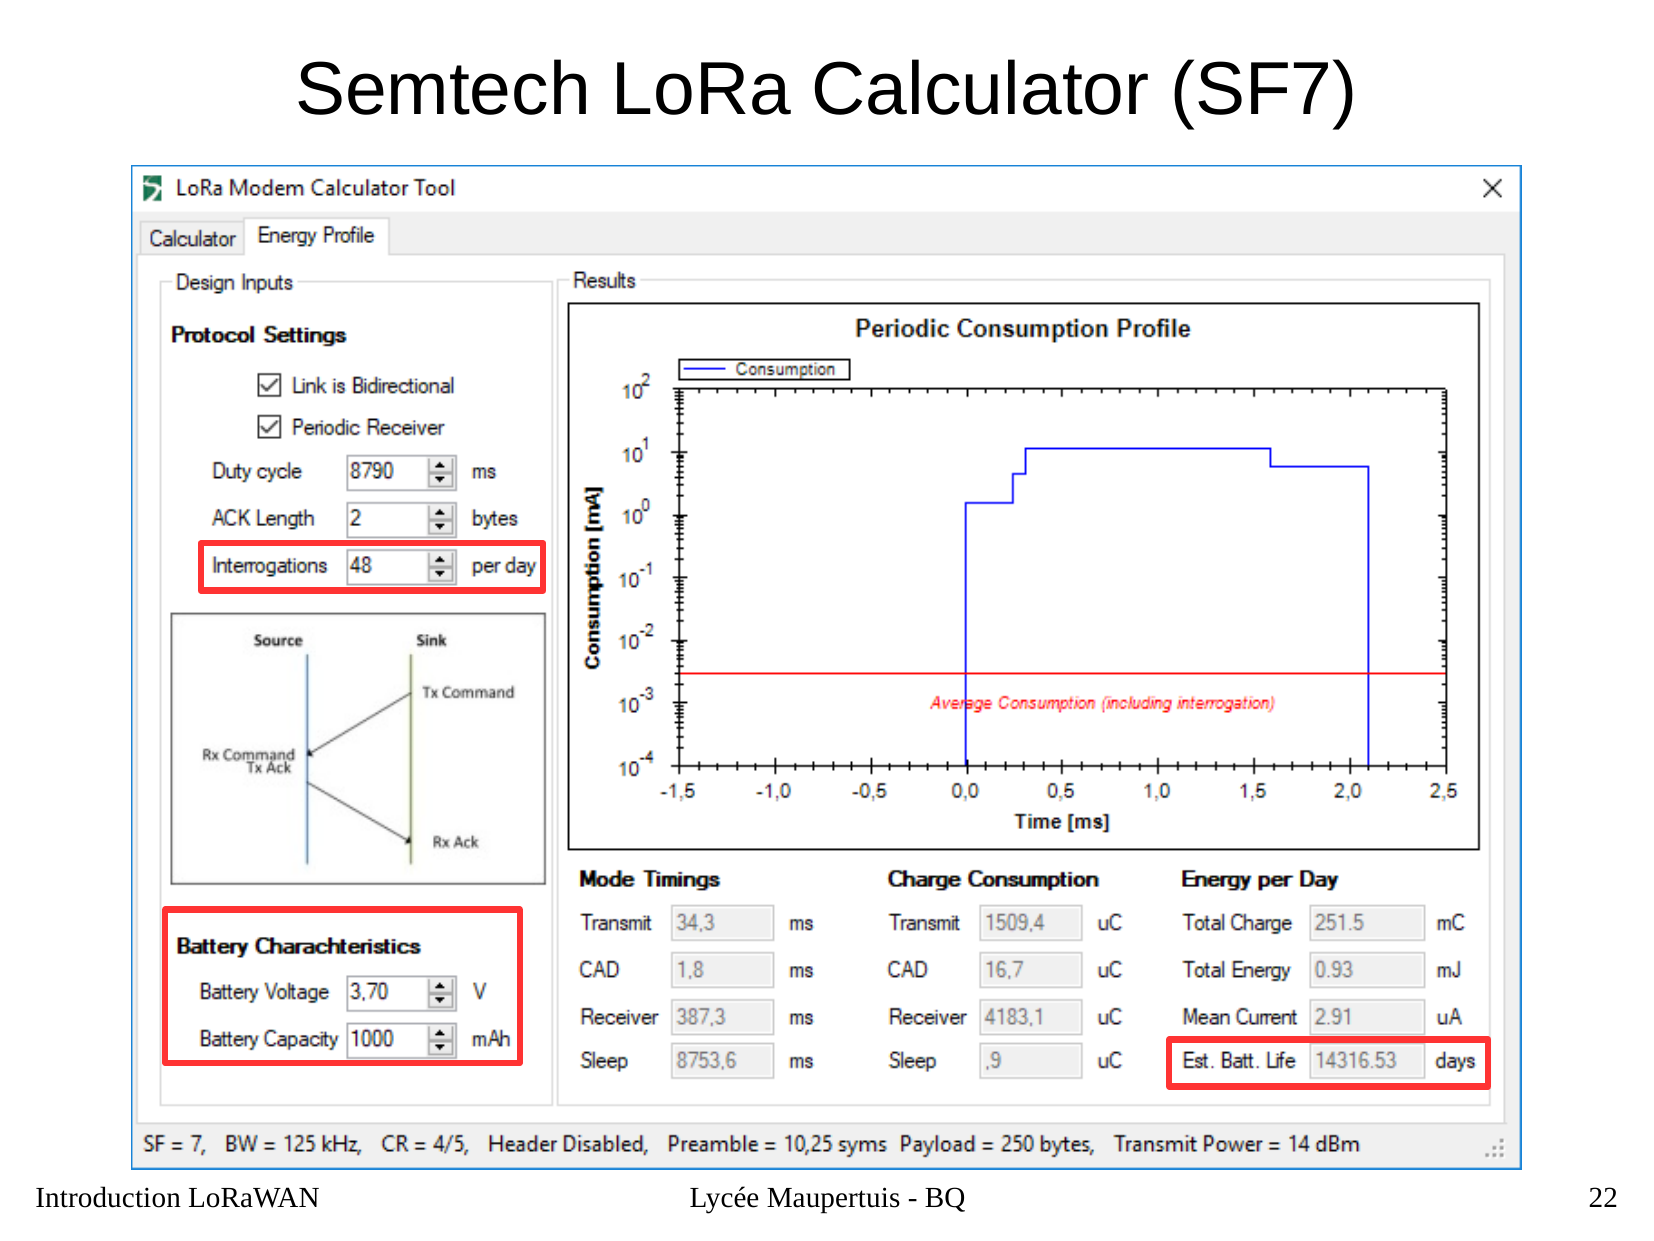

# Semtech LoRa Calculator (SF7)
Introduction LoRaWAN
Lycée Maupertuis - BQ
22